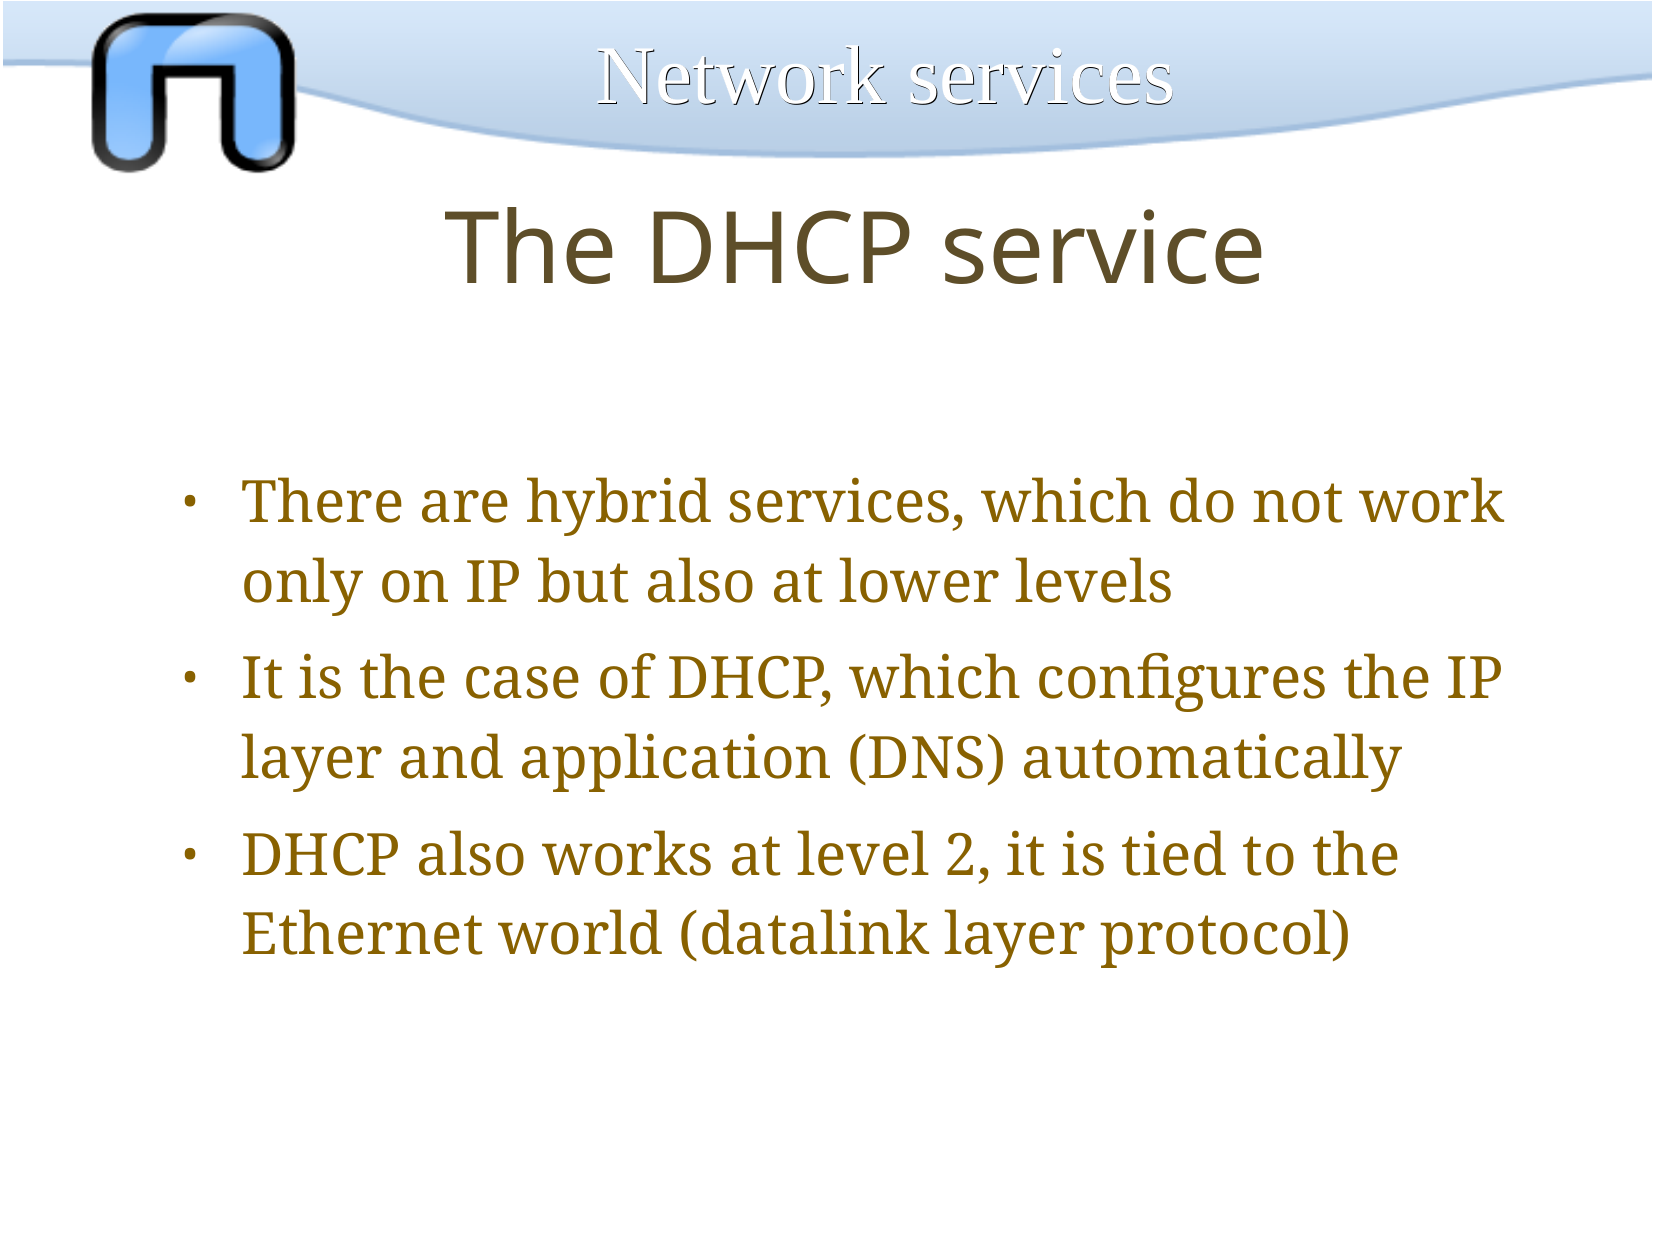

Network services
The DHCP service
# There are hybrid services, which do not work only on IP but also at lower levels
It is the case of DHCP, which configures the IP layer and application (DNS) automatically
DHCP also works at level 2, it is tied to the Ethernet world (datalink layer protocol)